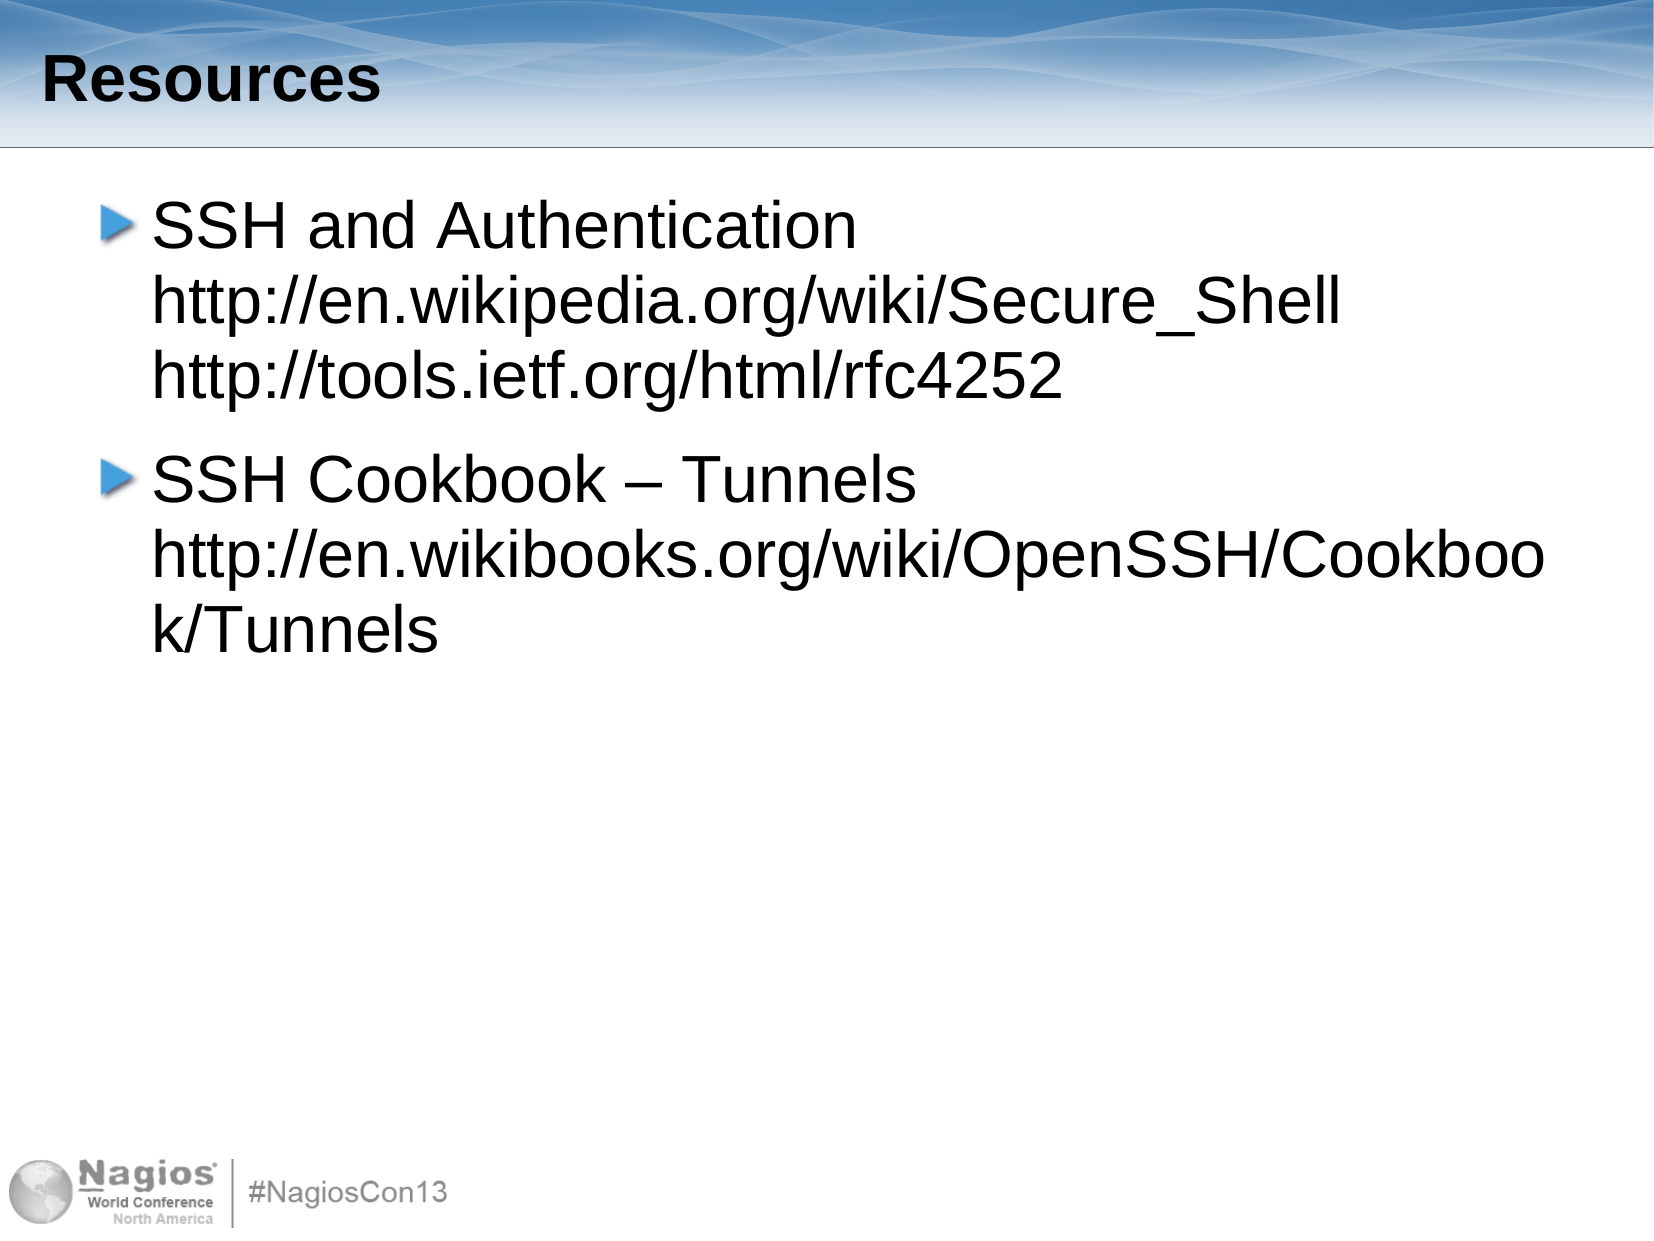

# Resources
SSH and Authentication
http://en.wikipedia.org/wiki/Secure_Shell	http://tools.ietf.org/html/rfc4252
SSH Cookbook – Tunnels
http://en.wikibooks.org/wiki/OpenSSH/Cookbook/Tunnels